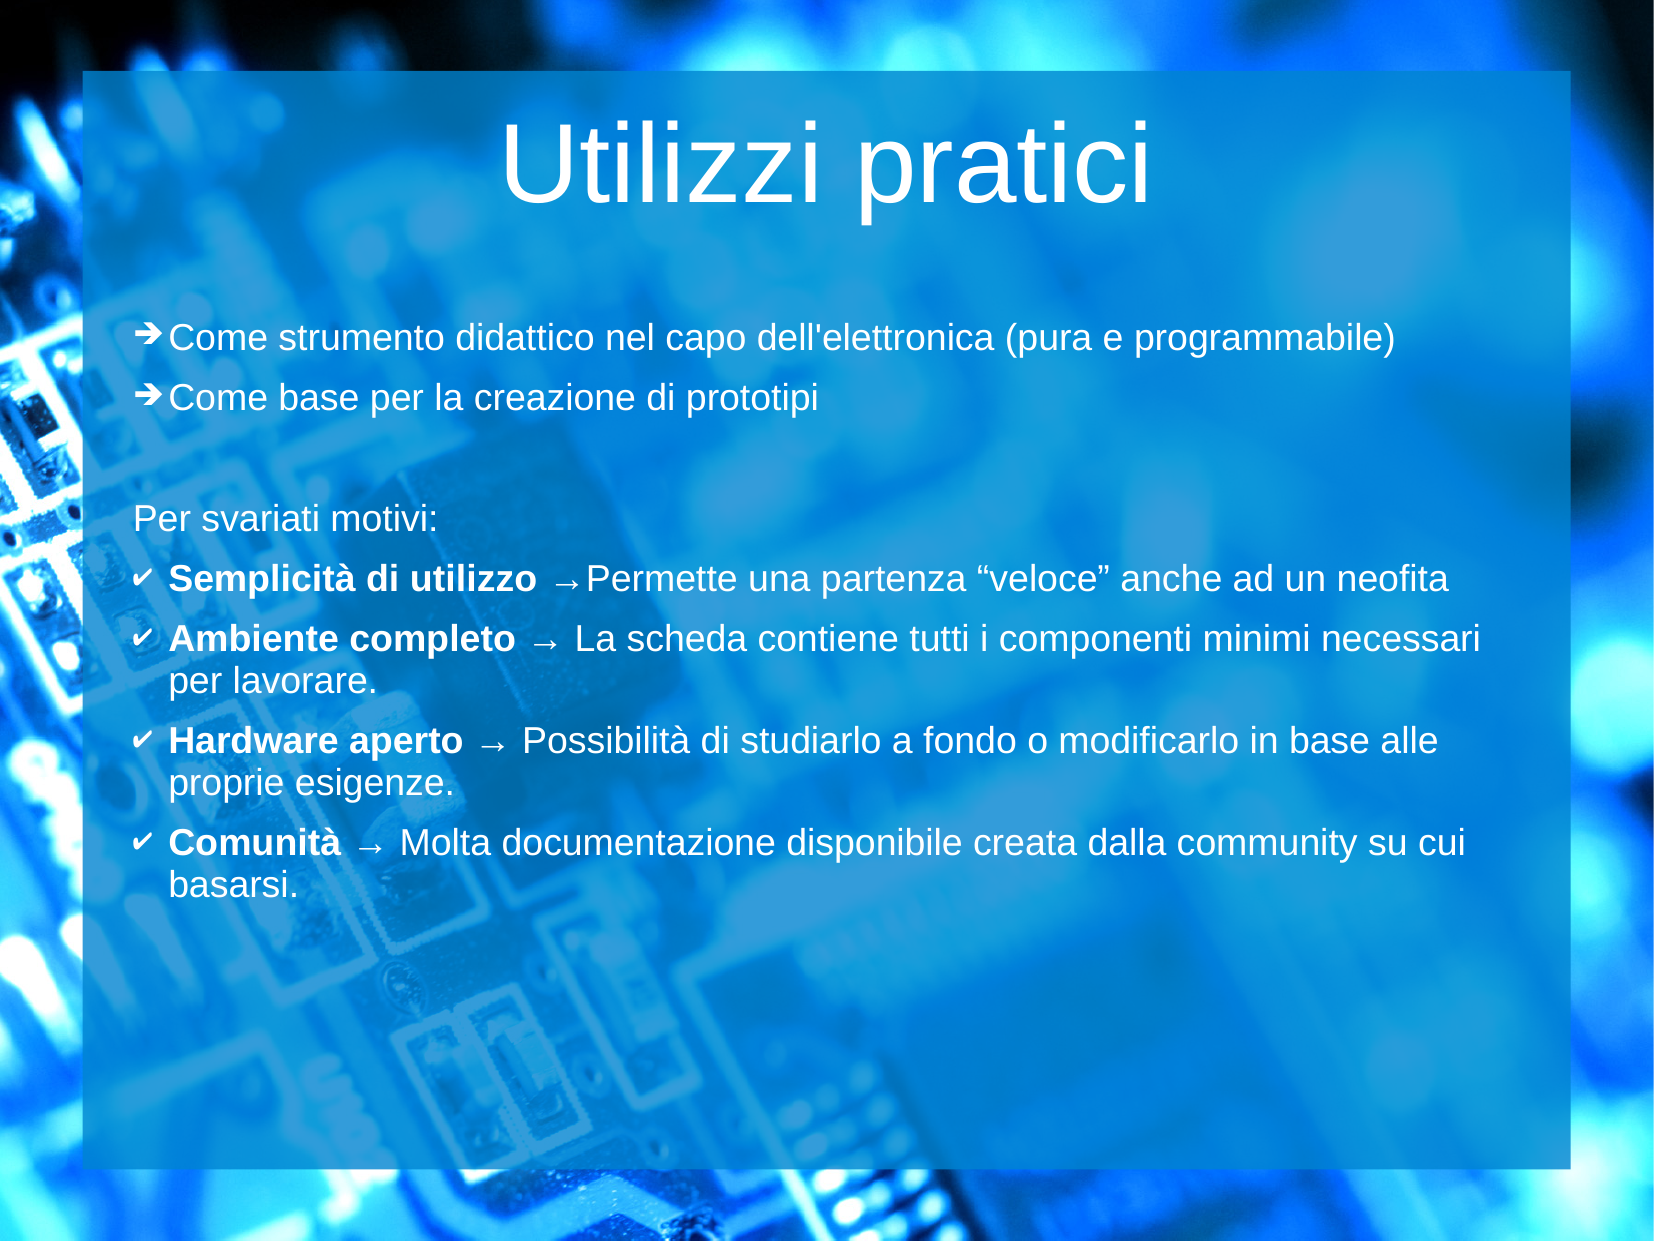

# Utilizzi pratici
Come strumento didattico nel capo dell'elettronica (pura e programmabile)
Come base per la creazione di prototipi
Per svariati motivi:
Semplicità di utilizzo →Permette una partenza “veloce” anche ad un neofita
Ambiente completo → La scheda contiene tutti i componenti minimi necessari per lavorare.
Hardware aperto → Possibilità di studiarlo a fondo o modificarlo in base alle proprie esigenze.
Comunità → Molta documentazione disponibile creata dalla community su cui basarsi.